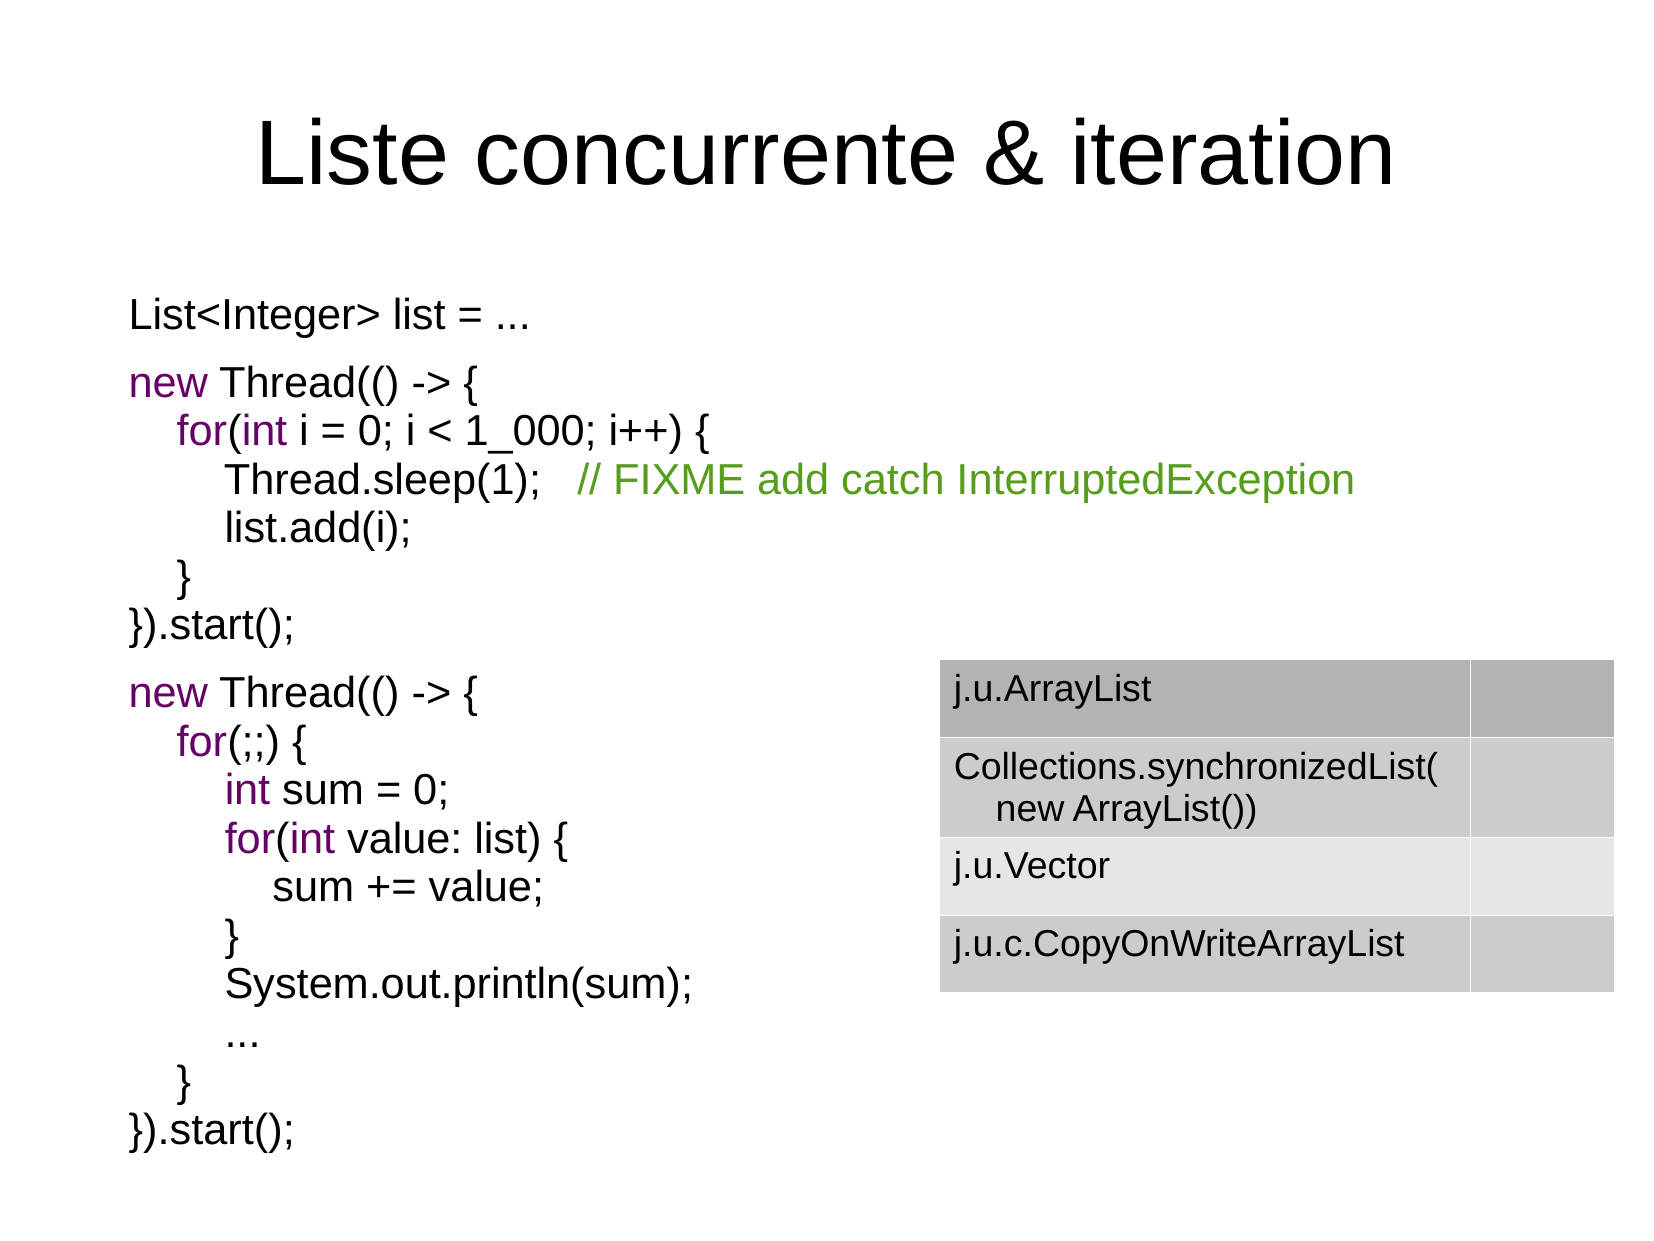

# Liste concurrente & iteration
List<Integer> list = ...
new Thread(() -> {
 for(int i = 0; i < 1_000; i++) {
 Thread.sleep(1); // FIXME add catch InterruptedException
 list.add(i);
 }
}).start();
new Thread(() -> {
 for(;;) {
 int sum = 0;
 for(int value: list) {
 sum += value;
 }
 System.out.println(sum);
 ...
 }
}).start();
| j.u.ArrayList | |
| --- | --- |
| Collections.synchronizedList( new ArrayList()) | |
| j.u.Vector | |
| j.u.c.CopyOnWriteArrayList | |